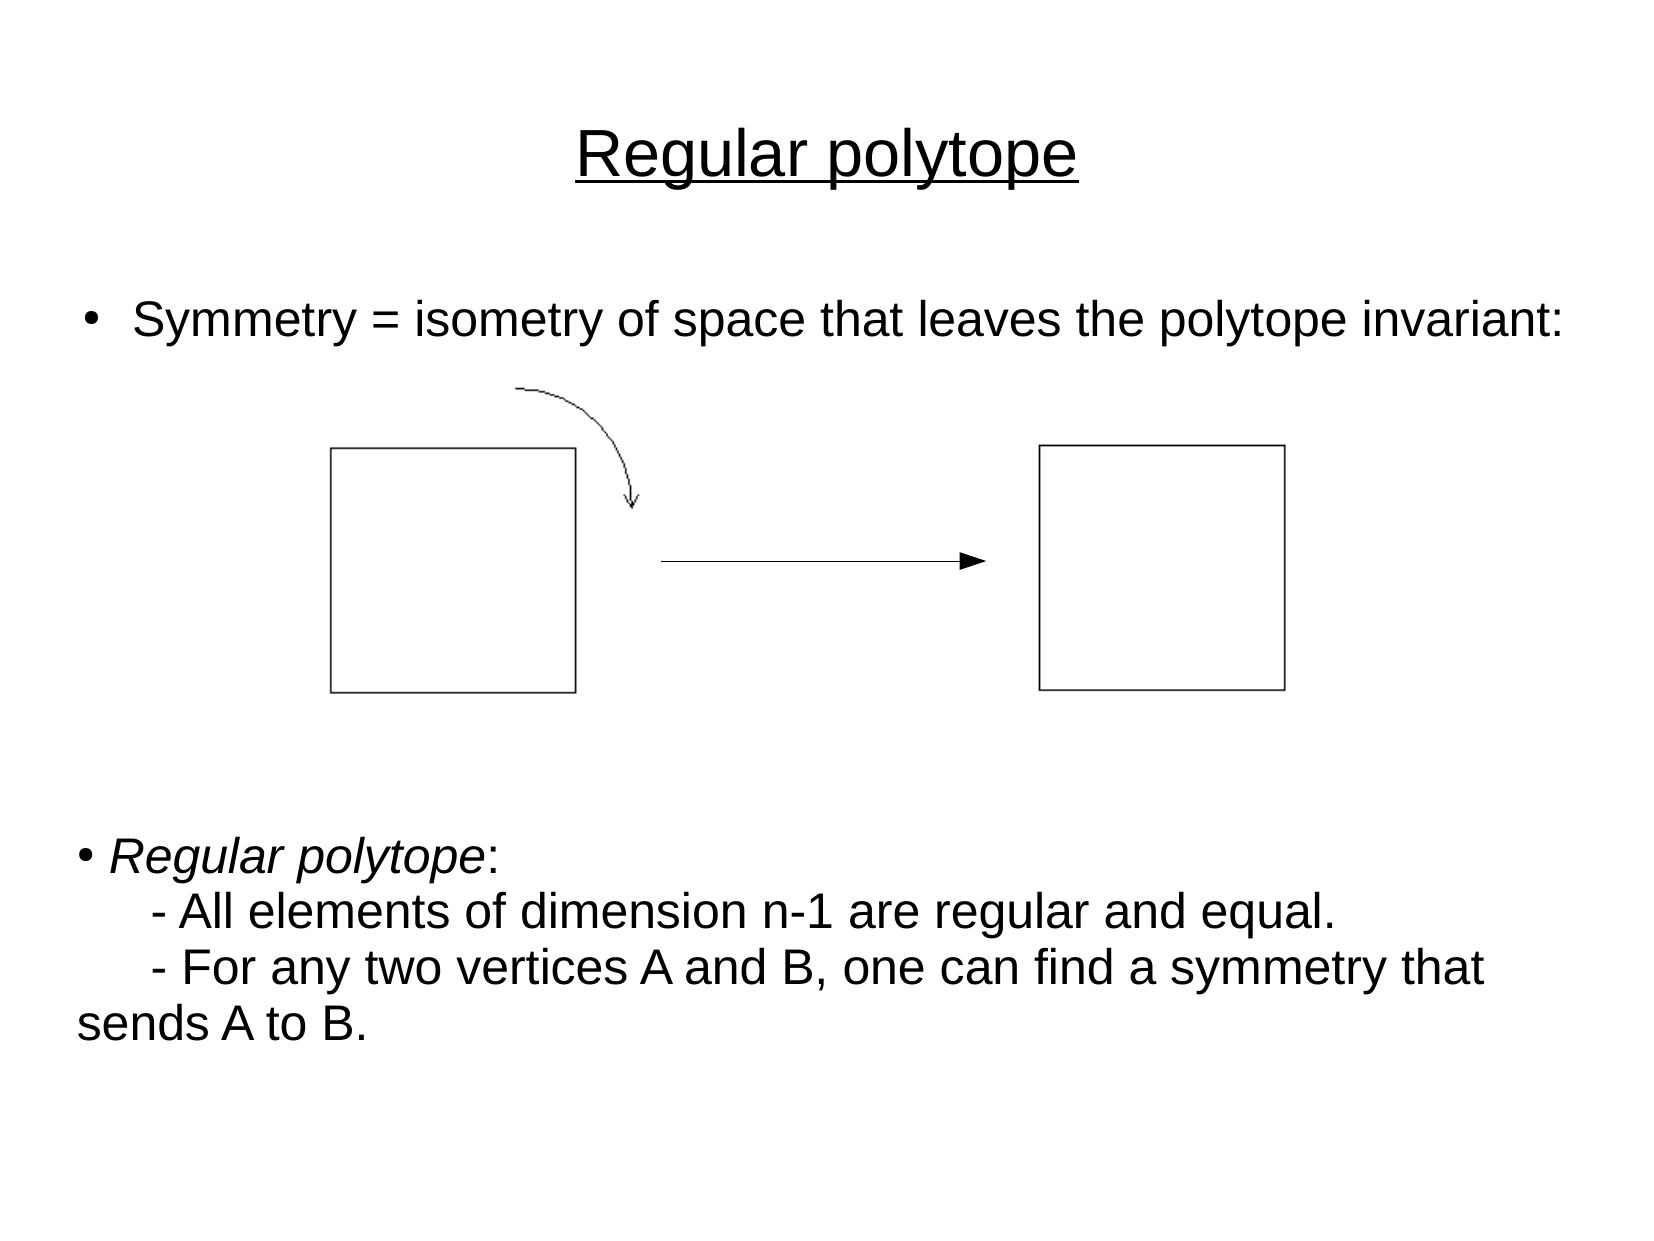

Regular polytope
# Symmetry = isometry of space that leaves the polytope invariant:
 Regular polytope:
	- All elements of dimension n-1 are regular and equal.
	- For any two vertices A and B, one can find a symmetry that sends A to B.